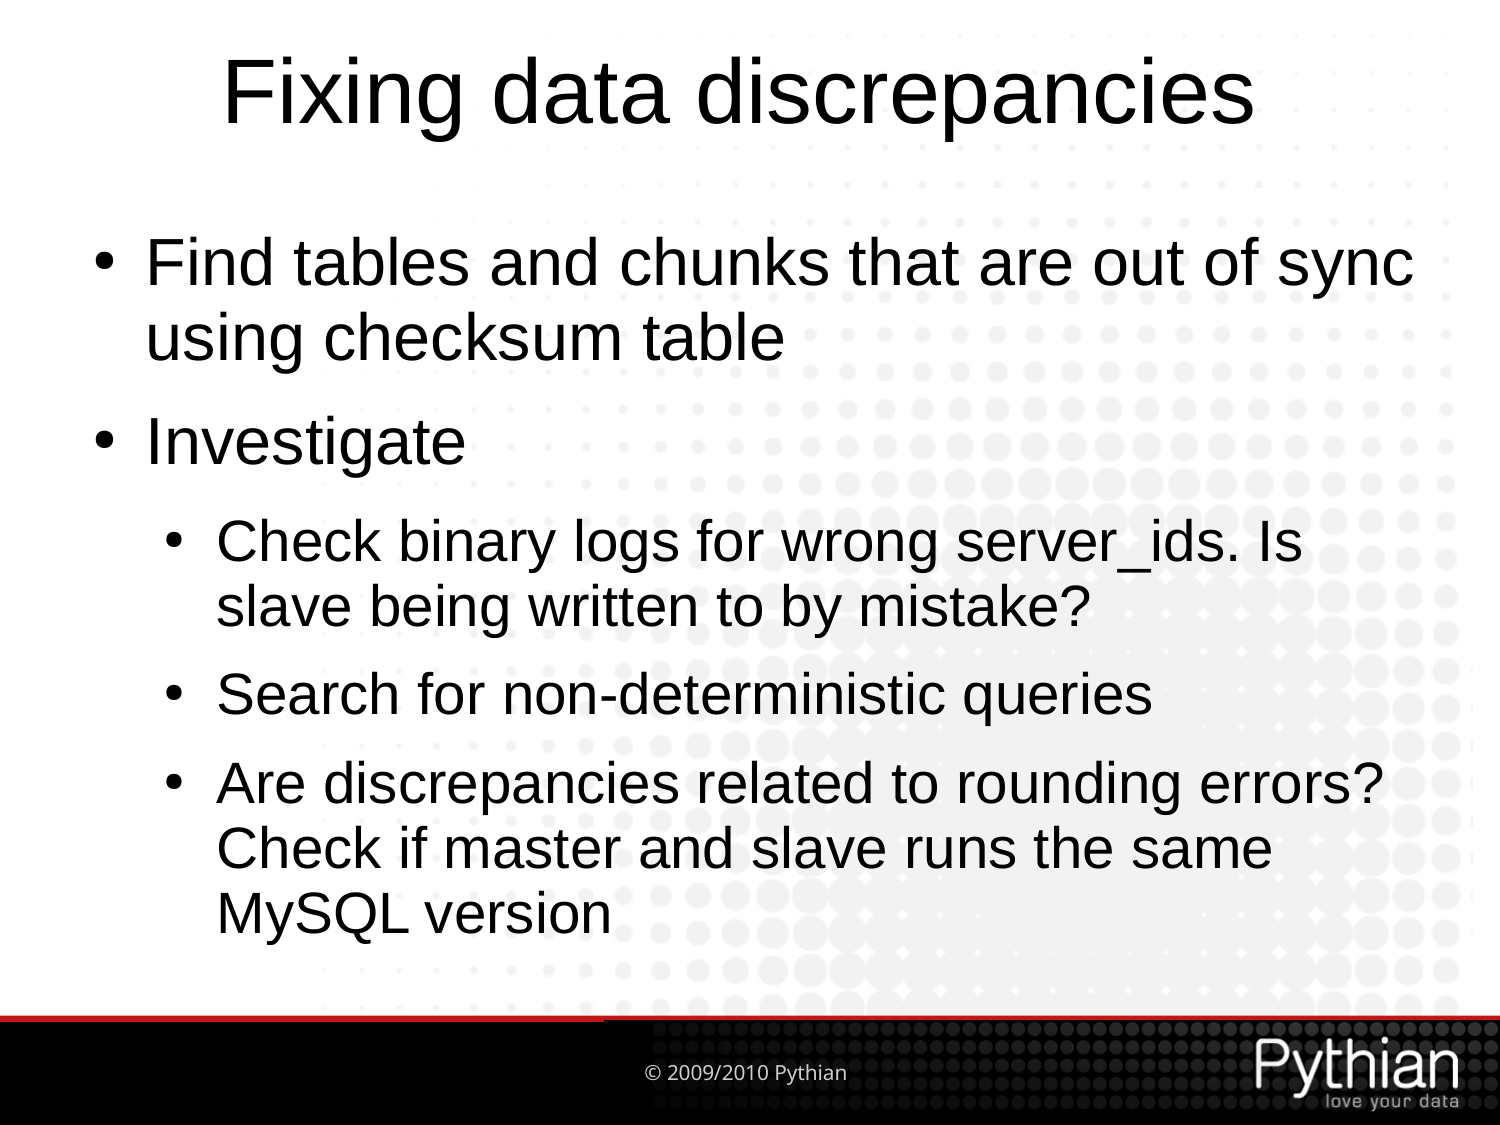

# Fixing data discrepancies
Find tables and chunks that are out of sync using checksum table
Investigate
Check binary logs for wrong server_ids. Is slave being written to by mistake?
Search for non-deterministic queries
Are discrepancies related to rounding errors? Check if master and slave runs the same MySQL version